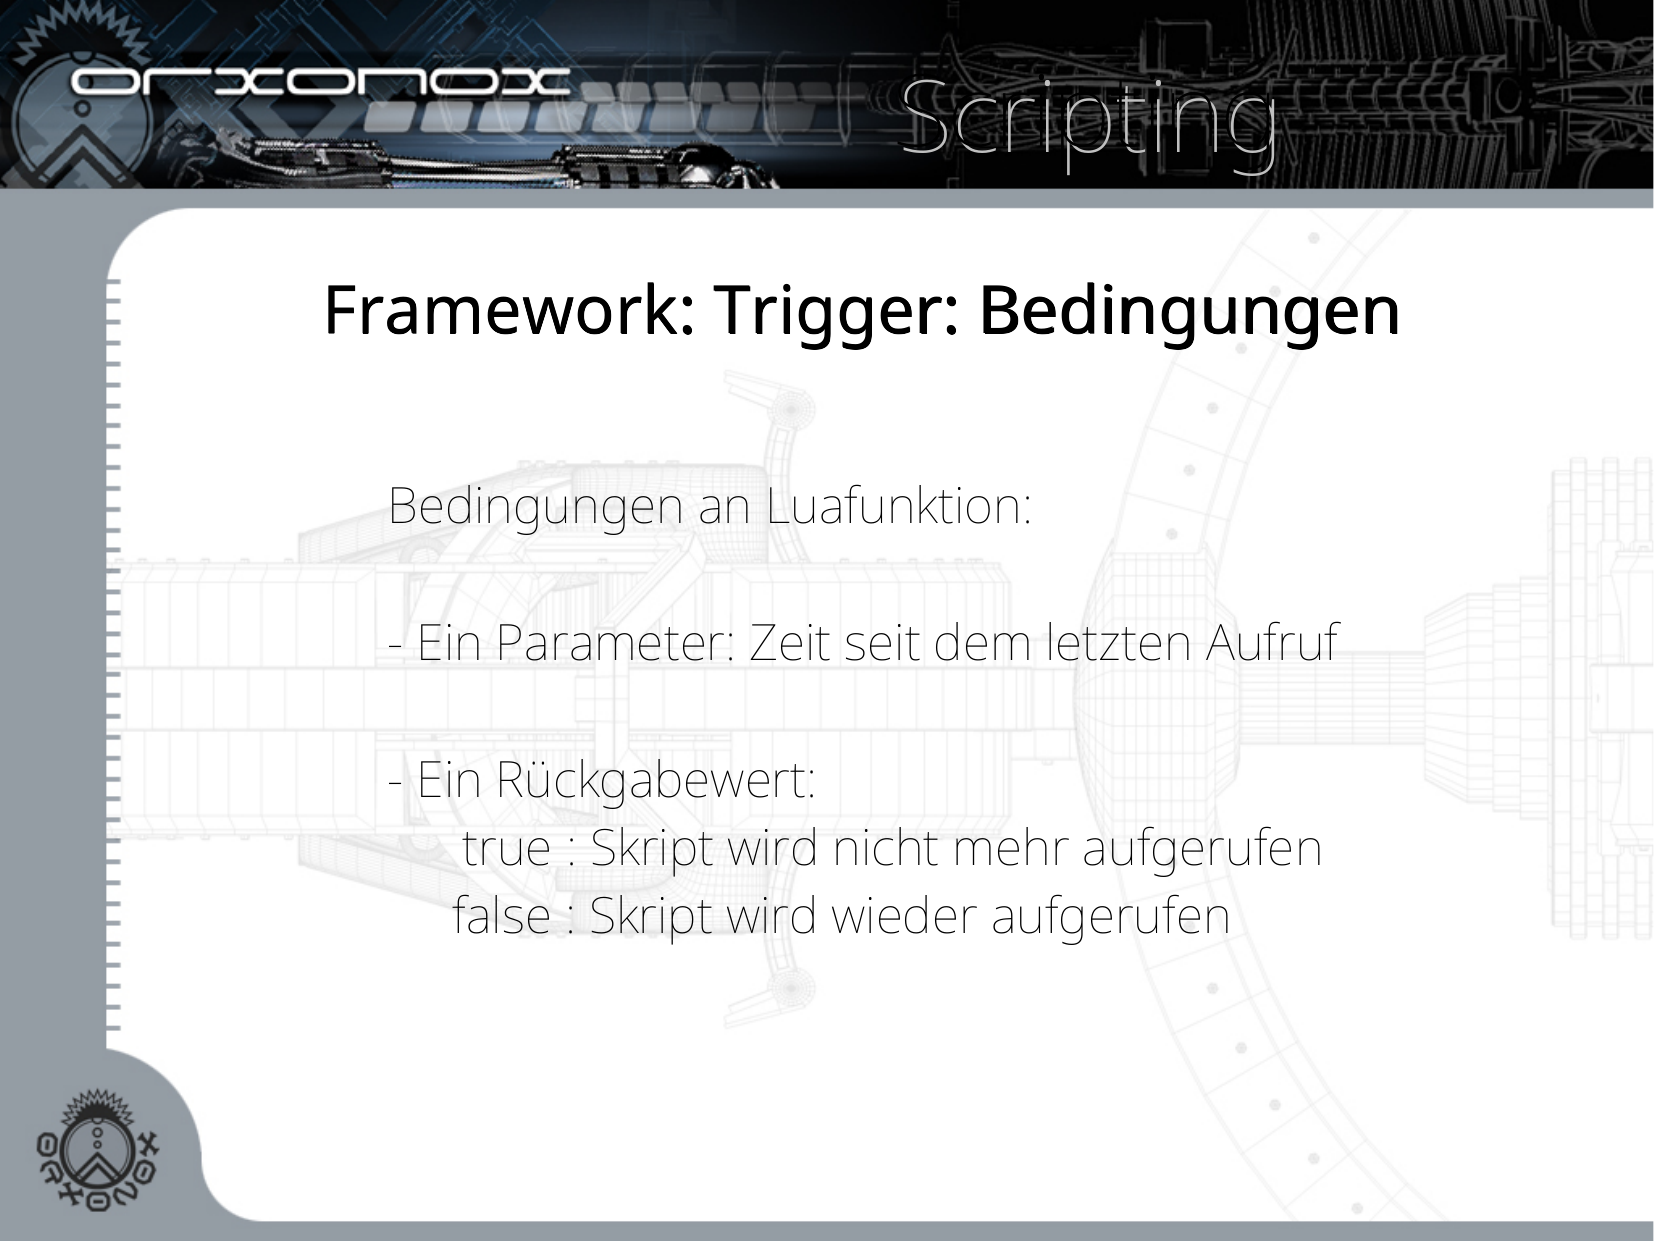

Scripting
Framework: Trigger: Bedingungen
Bedingungen an Luafunktion:
- Ein Parameter: Zeit seit dem letzten Aufruf
- Ein Rückgabewert:
	true : Skript wird nicht mehr aufgerufen
 false : Skript wird wieder aufgerufen